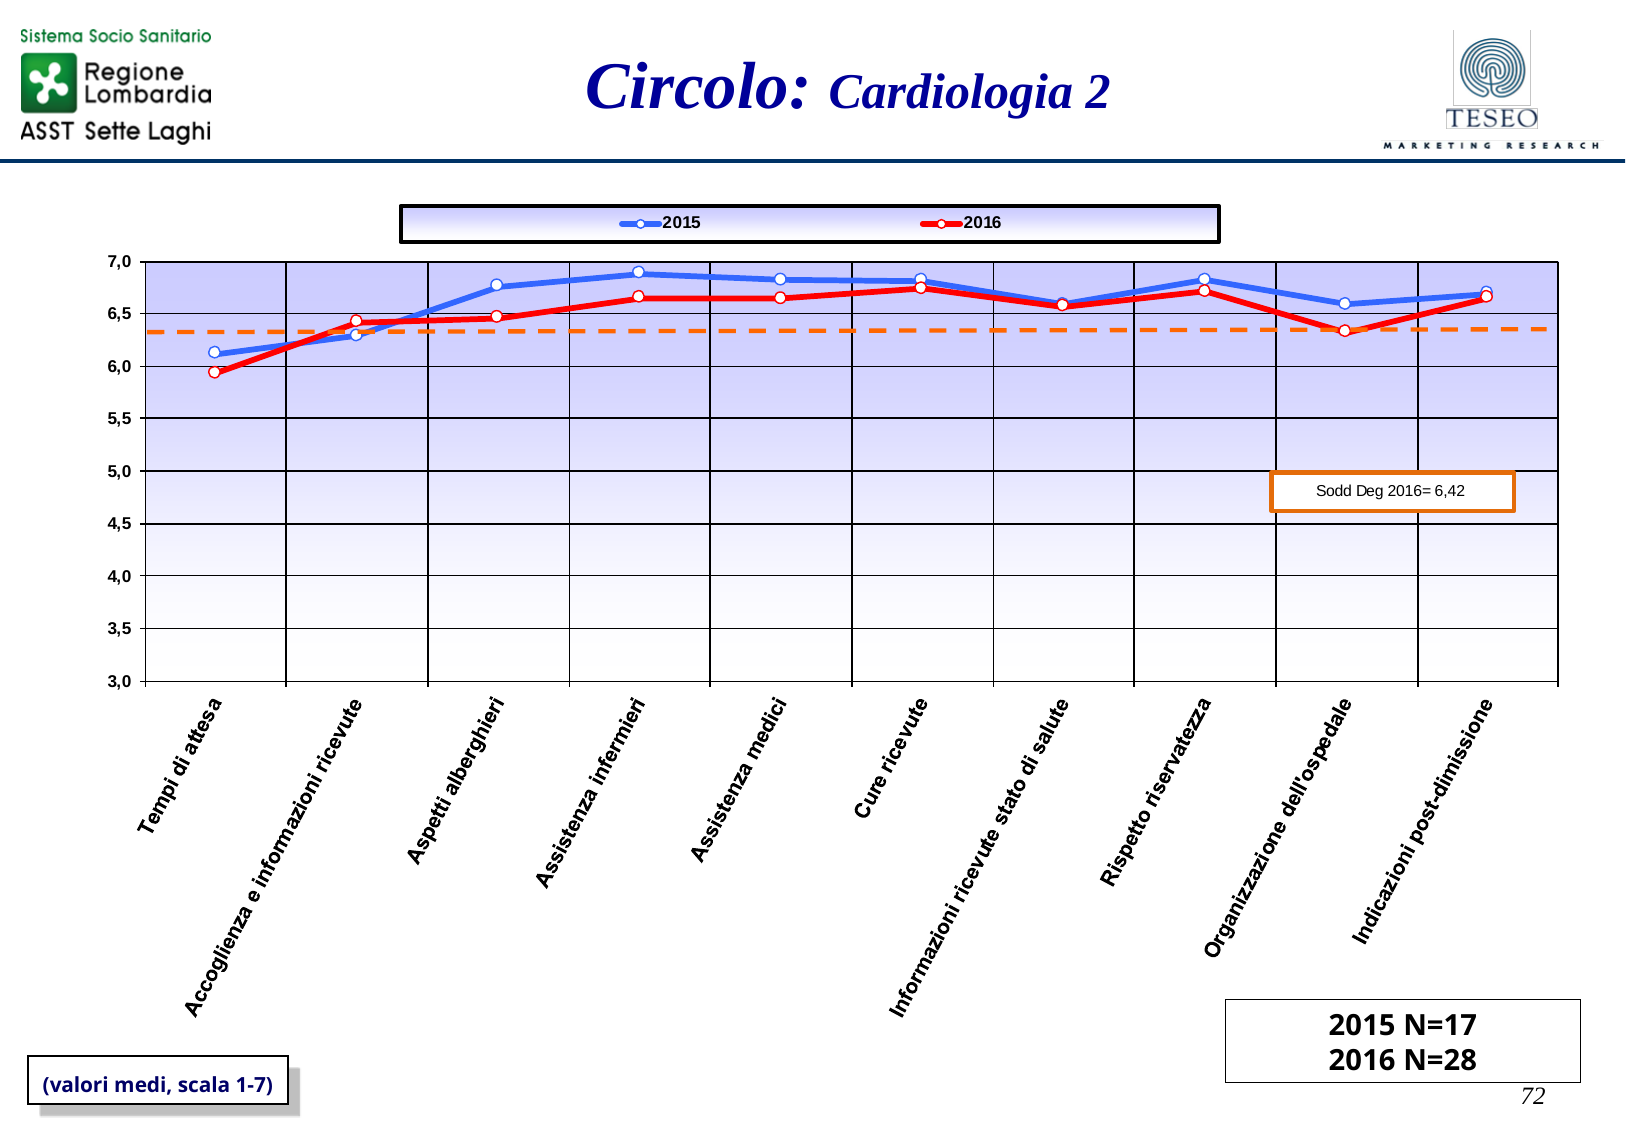

Circolo: Cardiologia 2
2015 N=17
2016 N=28
(valori medi, scala 1-7)